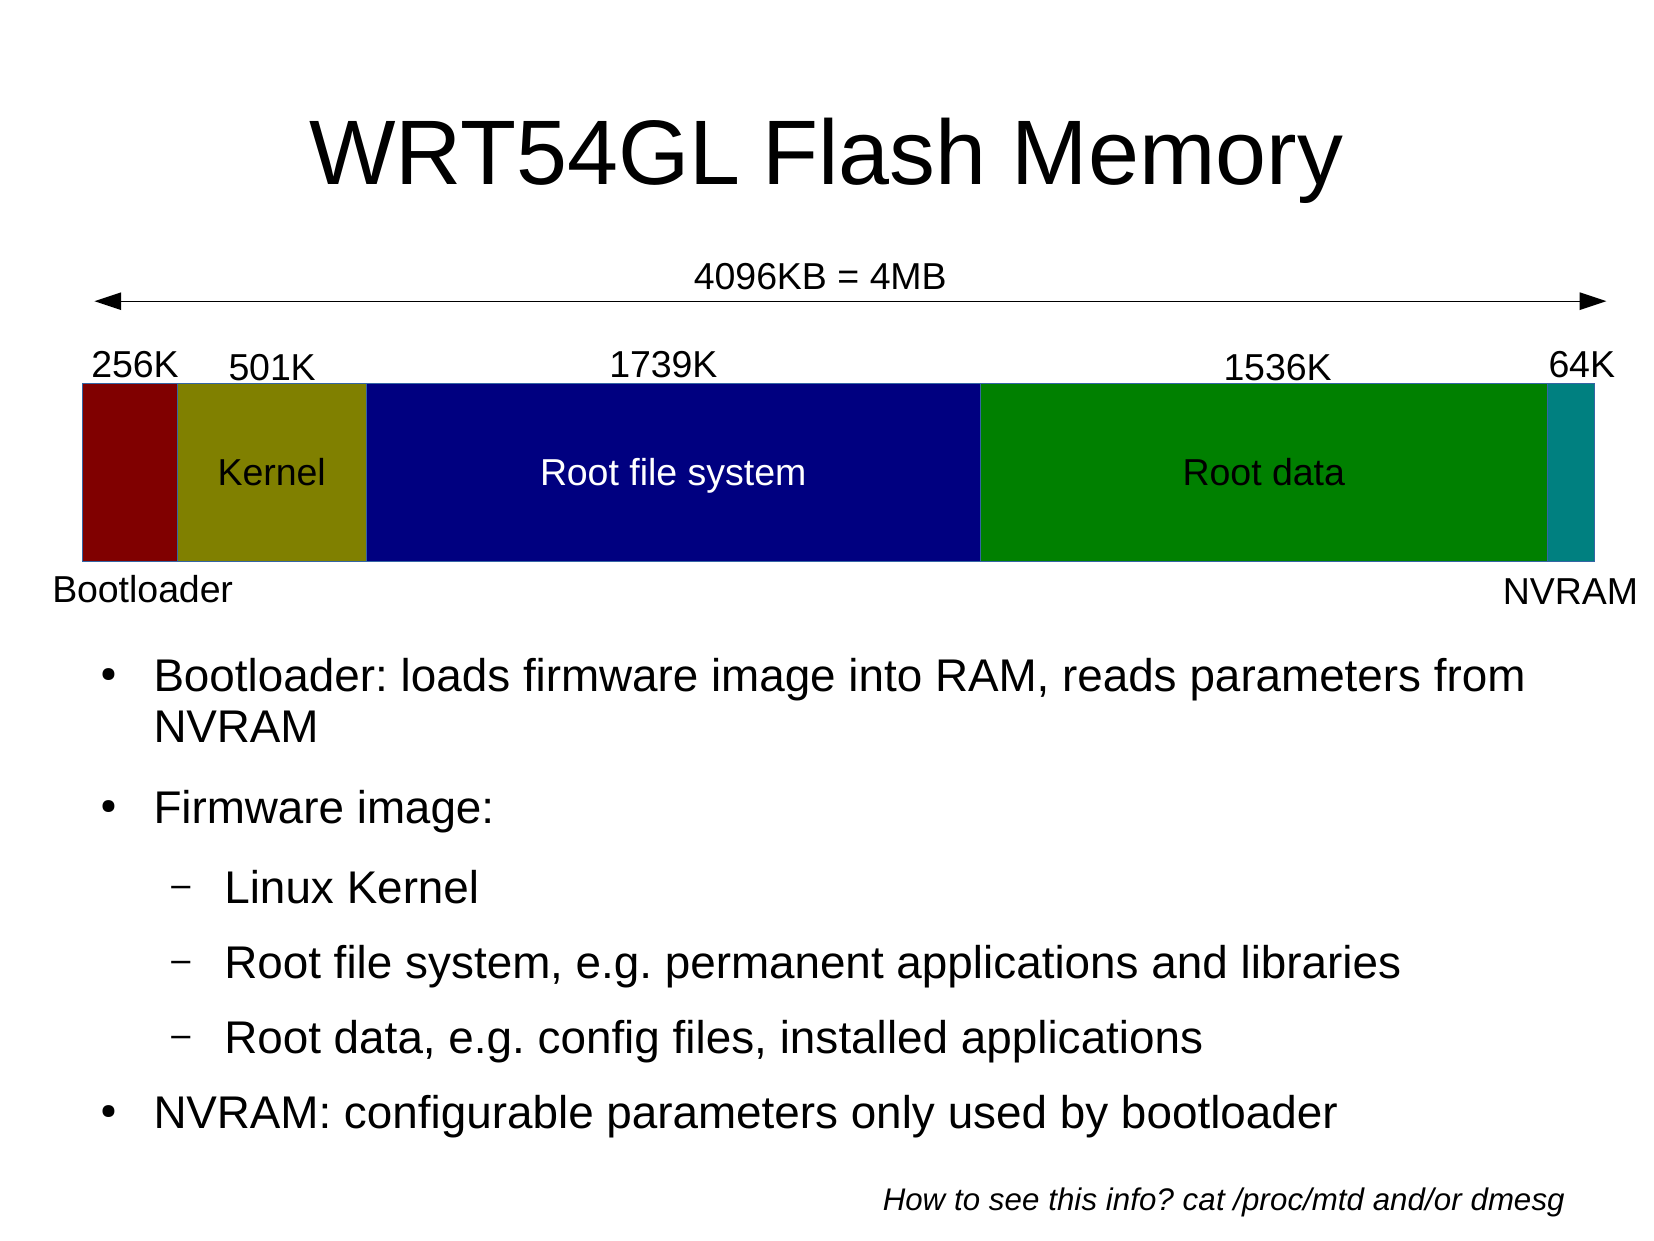

# WRT54GL Flash Memory
4096KB = 4MB
256K
1739K
64K
501K
1536K
Kernel
Root file system
Root data
Bootloader
NVRAM
Bootloader: loads firmware image into RAM, reads parameters from NVRAM
Firmware image:
Linux Kernel
Root file system, e.g. permanent applications and libraries
Root data, e.g. config files, installed applications
NVRAM: configurable parameters only used by bootloader
How to see this info? cat /proc/mtd and/or dmesg